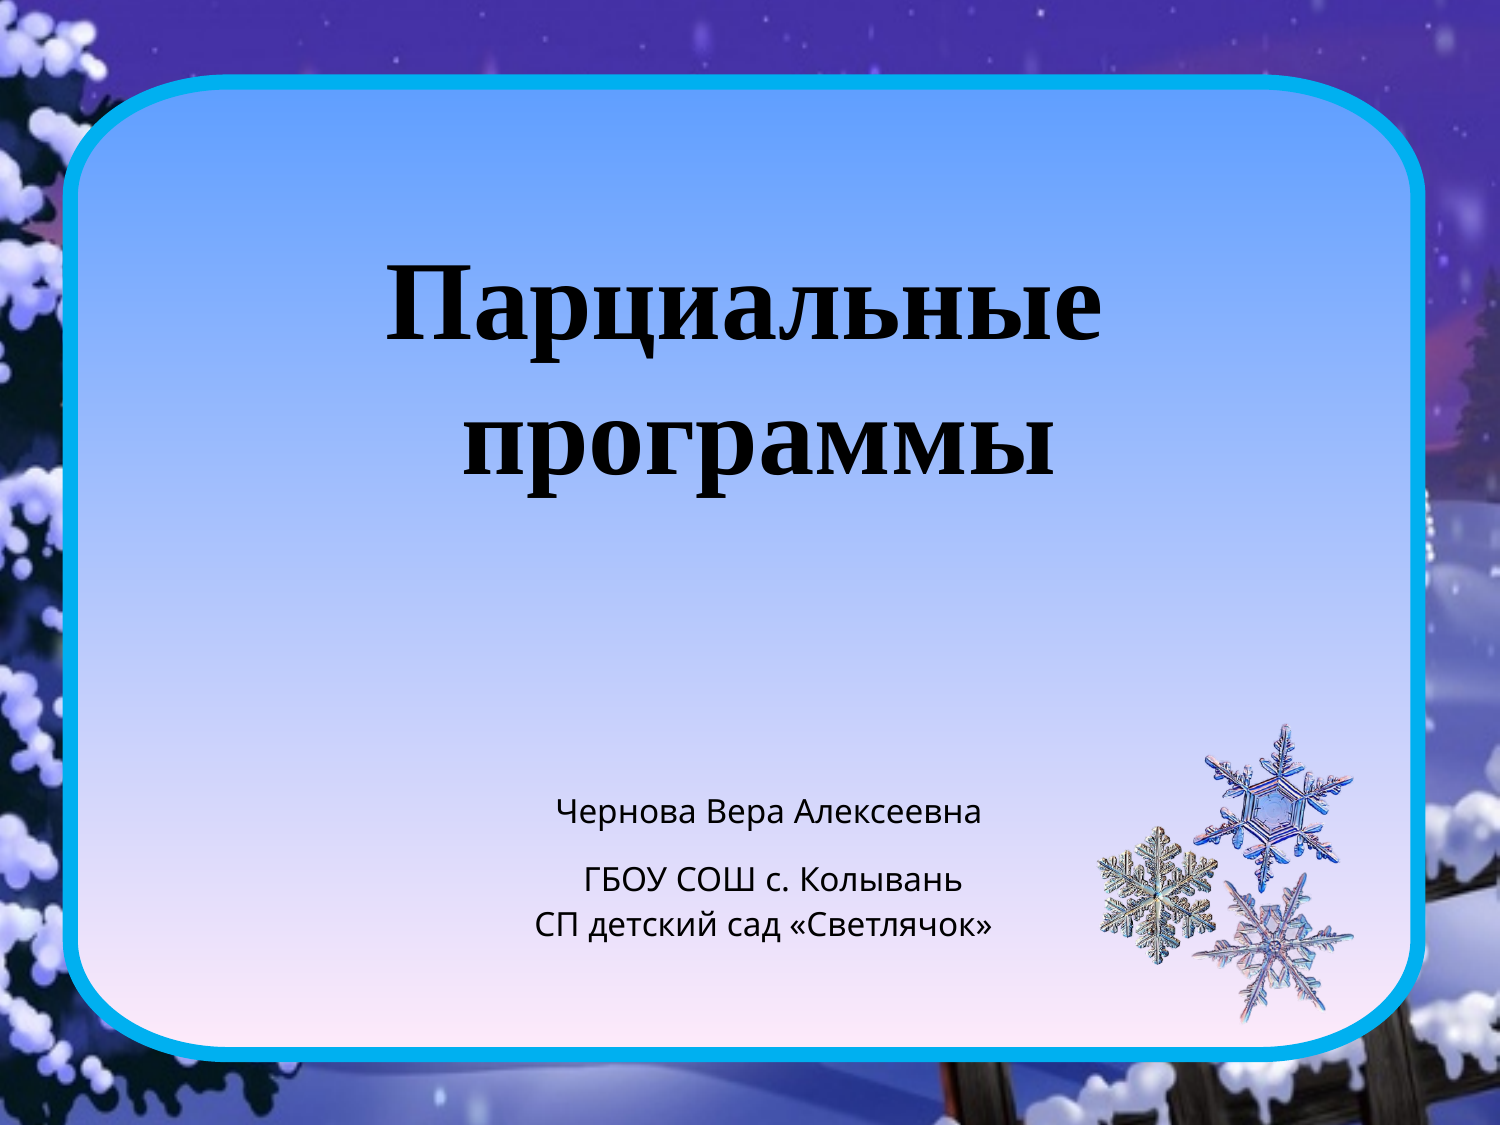

Парциальные
 программы
Чернова Вера Алексеевна
 ГБОУ СОШ с. Колывань
СП детский сад «Светлячок»